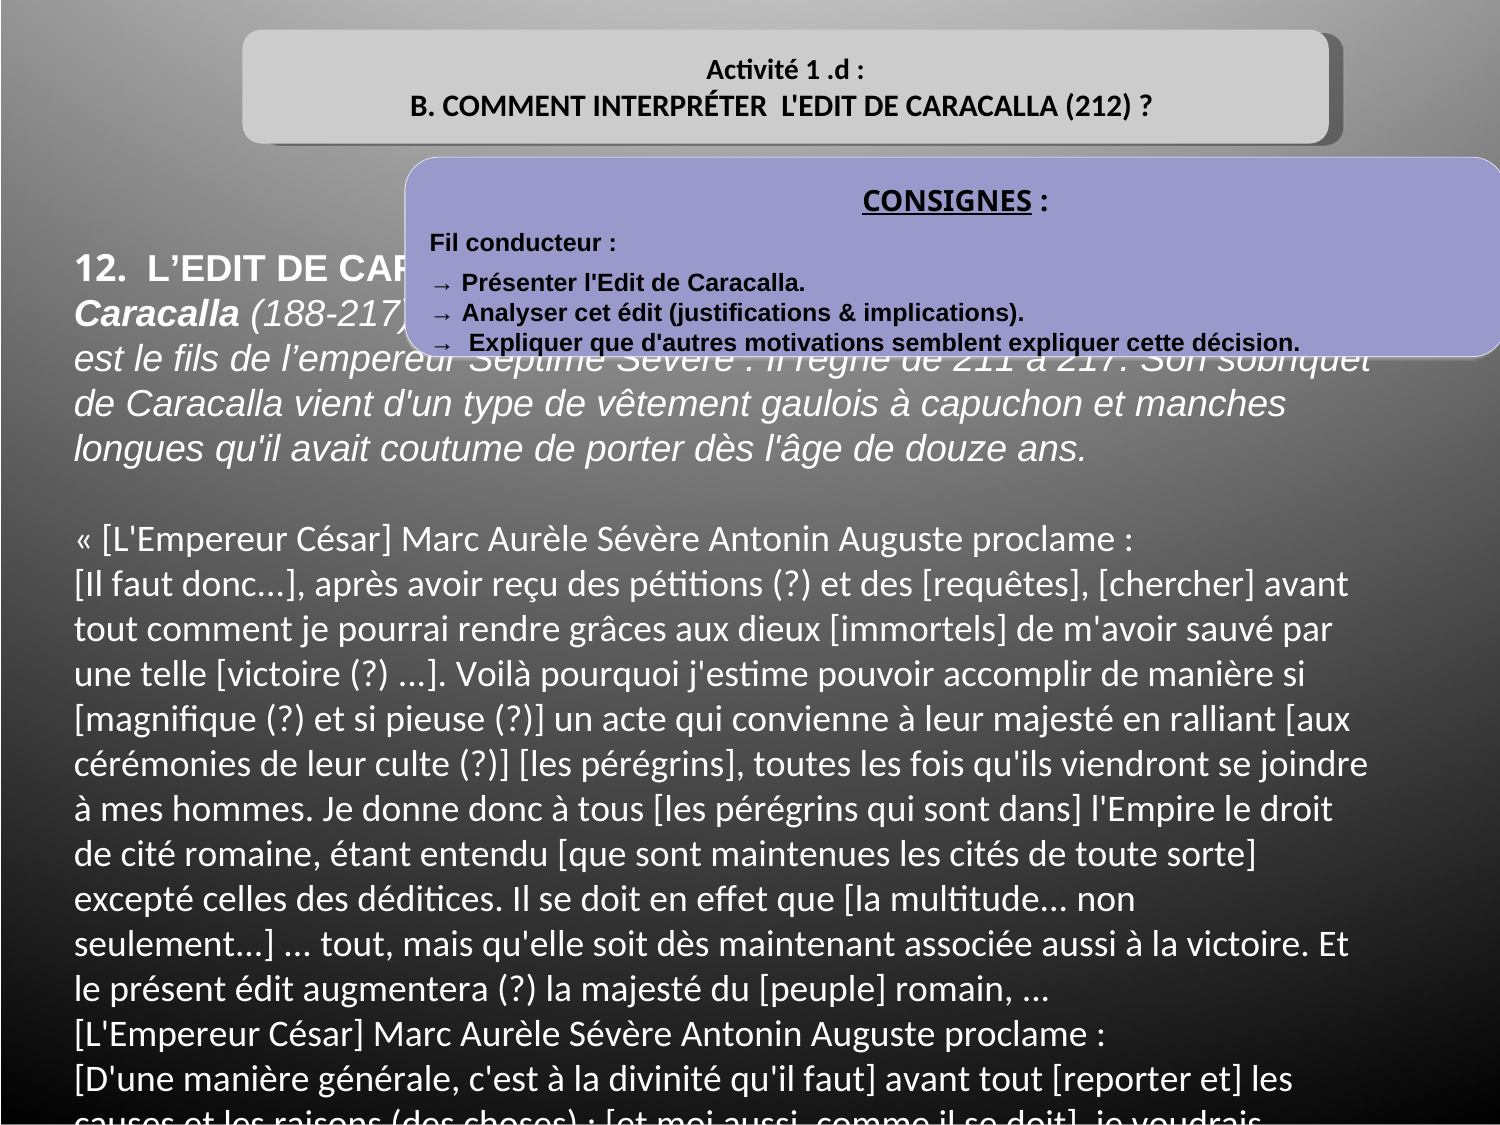

Activité 1 .d :
B. COMMENT INTERPRÉTER L'EDIT DE CARACALLA (212) ?
CONSIGNES :
Fil conducteur :
→ Présenter l'Edit de Caracalla.
→ Analyser cet édit (justifications & implications).
→ Expliquer que d'autres motivations semblent expliquer cette décision.
12. L’EDIT DE CARACALLA, 212
Caracalla (188-217), appelé Marcus Aurelius Severus Antoninus Augustus, est le fils de l’empereur Septime Sévère . Il règne de 211 à 217. Son sobriquet de Caracalla vient d'un type de vêtement gaulois à capuchon et manches longues qu'il avait coutume de porter dès l'âge de douze ans.
« [L'Empereur César] Marc Aurèle Sévère Antonin Auguste proclame :
[Il faut donc...], après avoir reçu des pétitions (?) et des [requêtes], [chercher] avant tout comment je pourrai rendre grâces aux dieux [immortels] de m'avoir sauvé par une telle [victoire (?) ...]. Voilà pourquoi j'estime pouvoir accomplir de manière si [magnifique (?) et si pieuse (?)] un acte qui convienne à leur majesté en ralliant [aux cérémonies de leur culte (?)] [les pérégrins], toutes les fois qu'ils viendront se joindre à mes hommes. Je donne donc à tous [les pérégrins qui sont dans] l'Empire le droit de cité romaine, étant entendu [que sont maintenues les cités de toute sorte] excepté celles des déditices. Il se doit en effet que [la multitude... non seulement...] ... tout, mais qu'elle soit dès maintenant associée aussi à la victoire. Et le présent édit augmentera (?) la majesté du [peuple] romain, ...
[L'Empereur César] Marc Aurèle Sévère Antonin Auguste proclame :
[D'une manière générale, c'est à la divinité qu'il faut] avant tout [reporter et] les causes et les raisons (des choses) ; [et moi aussi, comme il se doit], je voudrais rendre grâces aux dieux [immortels] pour m'avoir sauvé d'un tel [complot tramé (contre ma vie )]. Voilà pourquoi j'estime pouvoir accomplir de manière si [magnifique et si digne des dieux] un acte qui convienne à leur majesté, en ralliant [à leur culte, comme Romains], [autant de fois de dizaines de milliers (de fidèles)] qu'il en viendra chaque fois se joindre à mes hommes. Je donne donc à tous [ceux qui habitent] l'Empire le droit de cité romaine, étant entendu [que personne ne se trouvera hors du cadre des cités], excepté les déditices. Il se doit en effet [que la multitude soit non seulement associée] aux charges qui pèsent sur tous, mais qu'elle soit désormais aussi englobée dans la victoire. [Et le présent édit] augmentera la majesté du [peuple] romain : [il est conforme à celle-ci] que d'autres puissent être admis à cette même [dignité que celle dont les Romains bénéficient depuis toujours], alors qu'en étaient exclus... de chaque...
Traduction par J. Modrzejewski in Girard & Senn, Les Lois des Romains, Naples, 1977, pp. 478-490, n. 21